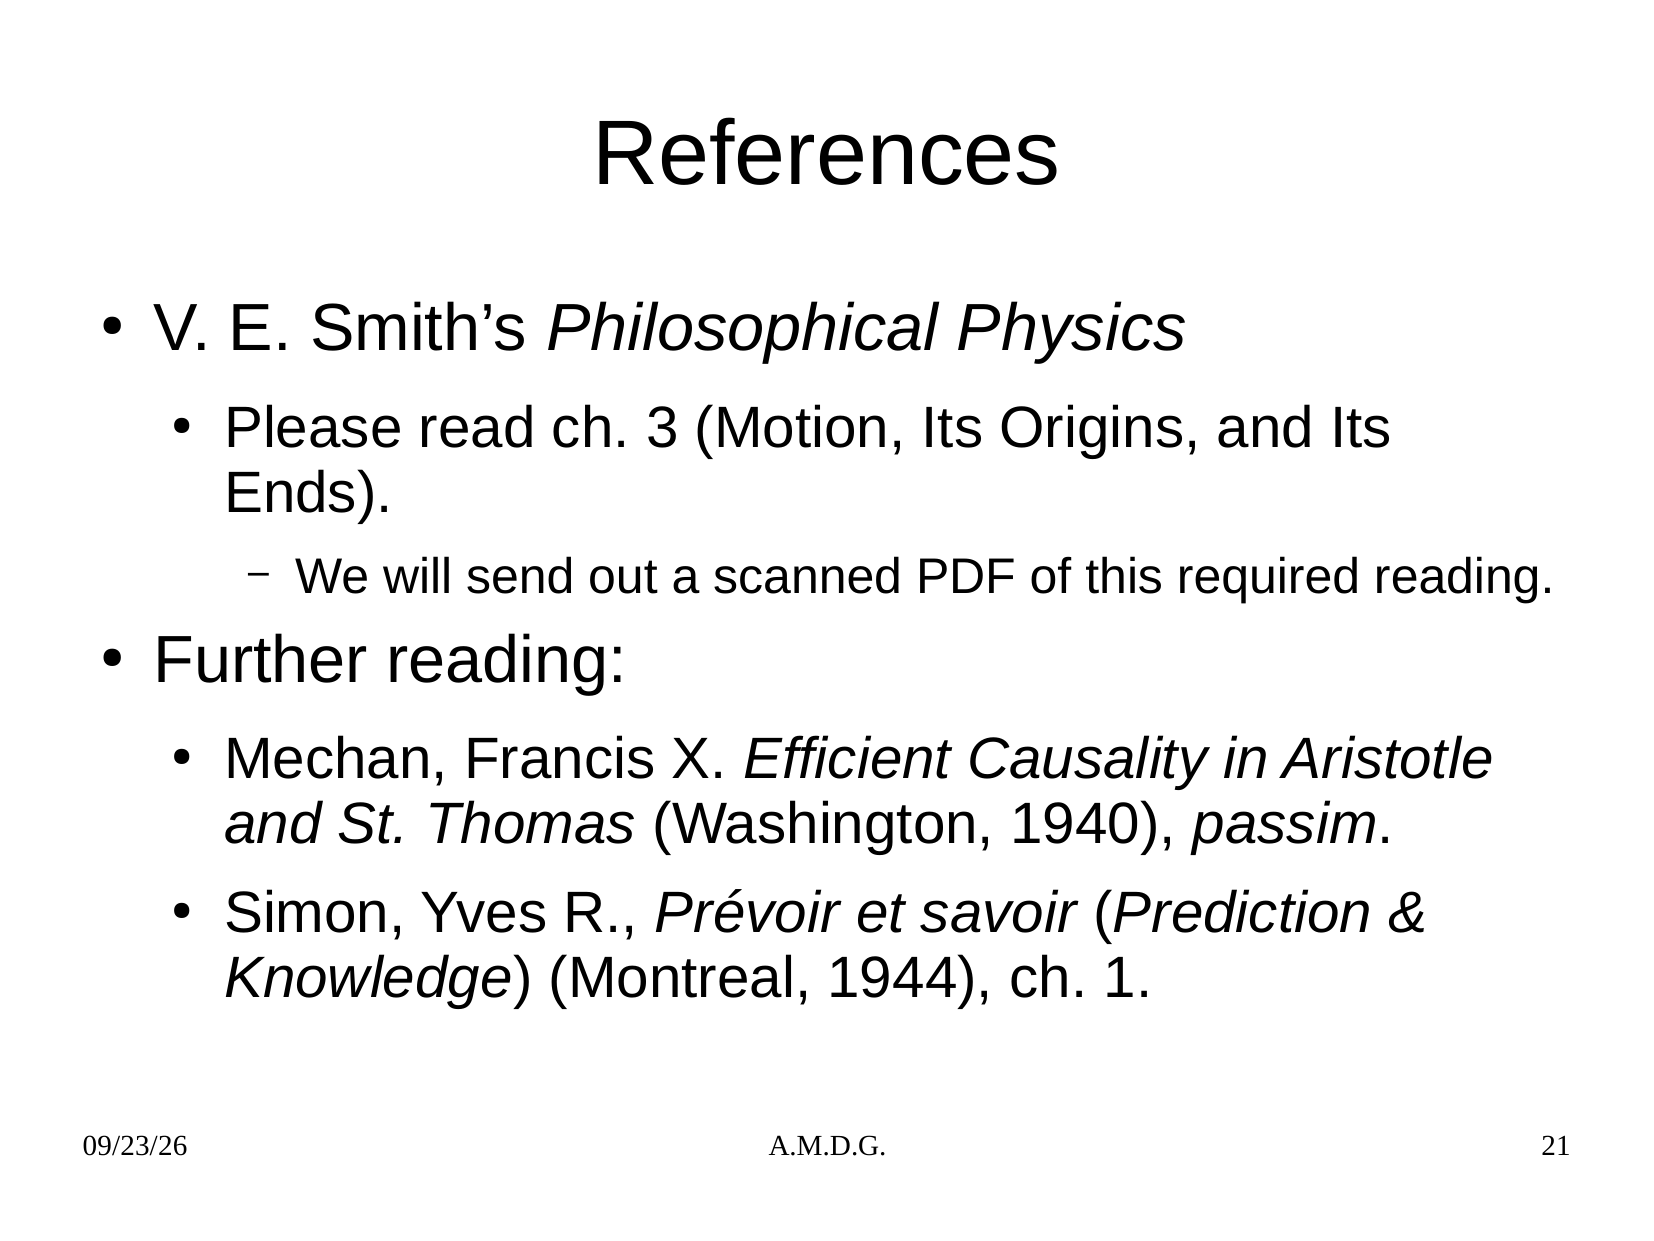

# References
V. E. Smith’s Philosophical Physics
Please read ch. 3 (Motion, Its Origins, and Its Ends).
We will send out a scanned PDF of this required reading.
Further reading:
Mechan, Francis X. Efficient Causality in Aristotle and St. Thomas (Washington, 1940), passim.
Simon, Yves R., Prévoir et savoir (Prediction & Knowledge) (Montreal, 1944), ch. 1.
`
A.M.D.G.
21